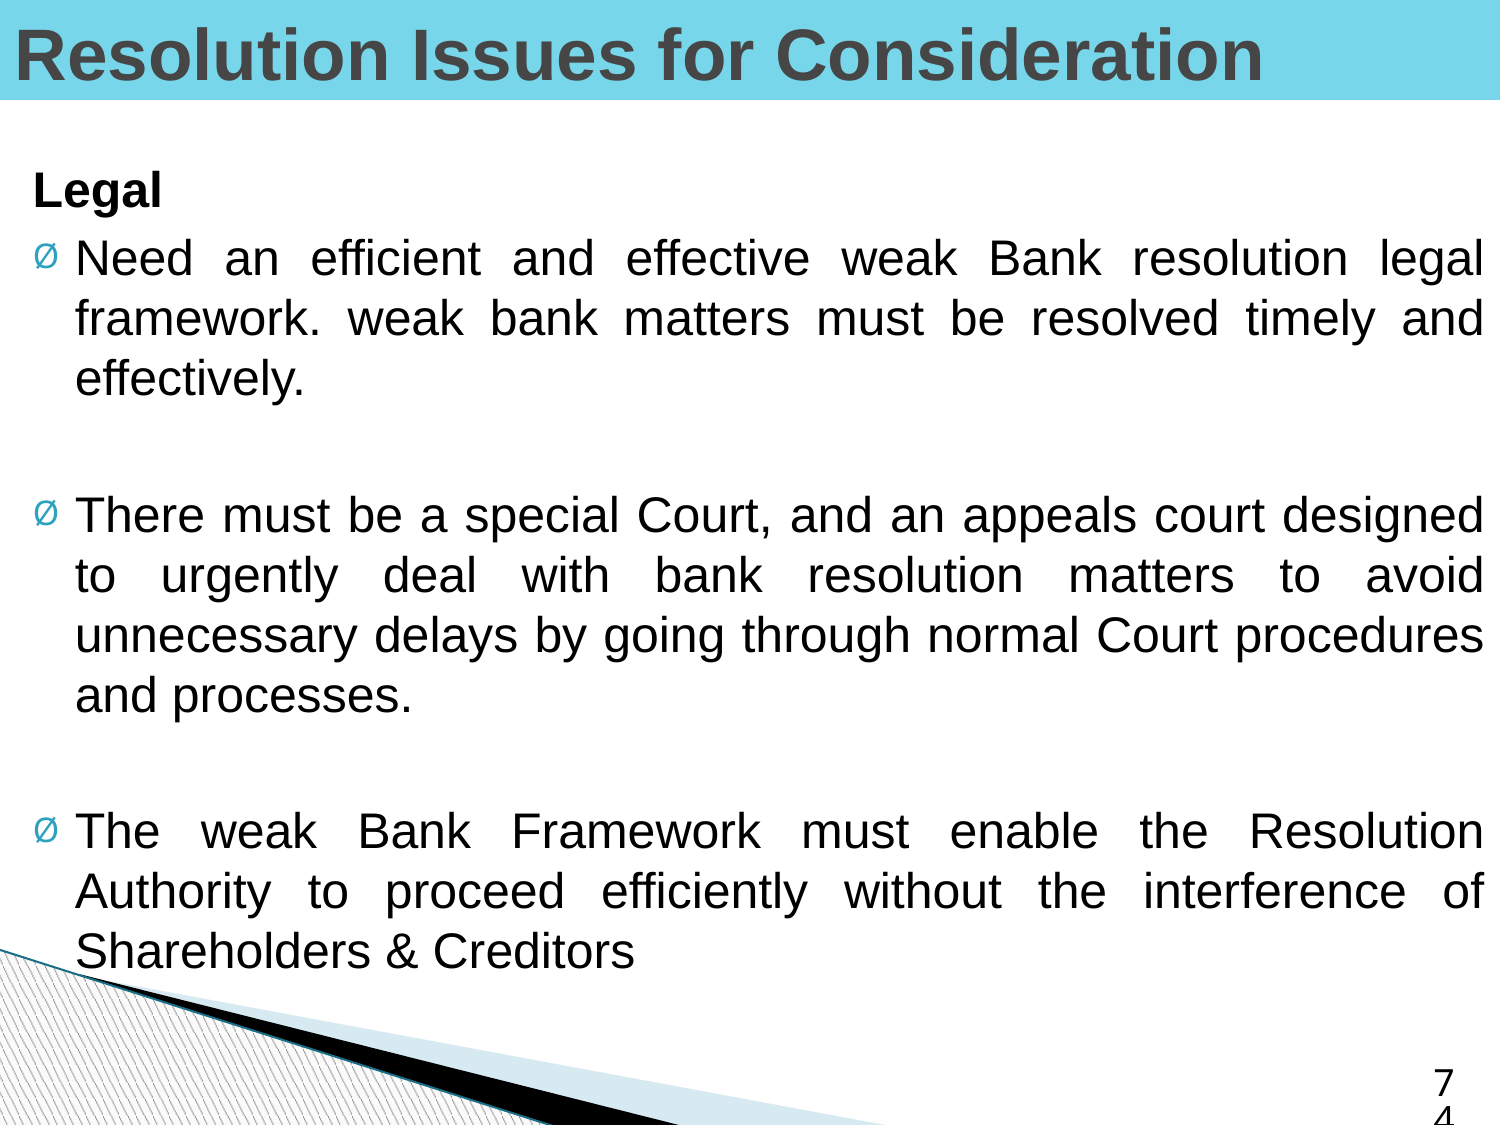

Resolution Issues for Consideration
# Legal
Need an efficient and effective weak Bank resolution legal framework. weak bank matters must be resolved timely and effectively.
There must be a special Court, and an appeals court designed to urgently deal with bank resolution matters to avoid unnecessary delays by going through normal Court procedures and processes.
The weak Bank Framework must enable the Resolution Authority to proceed efficiently without the interference of Shareholders & Creditors